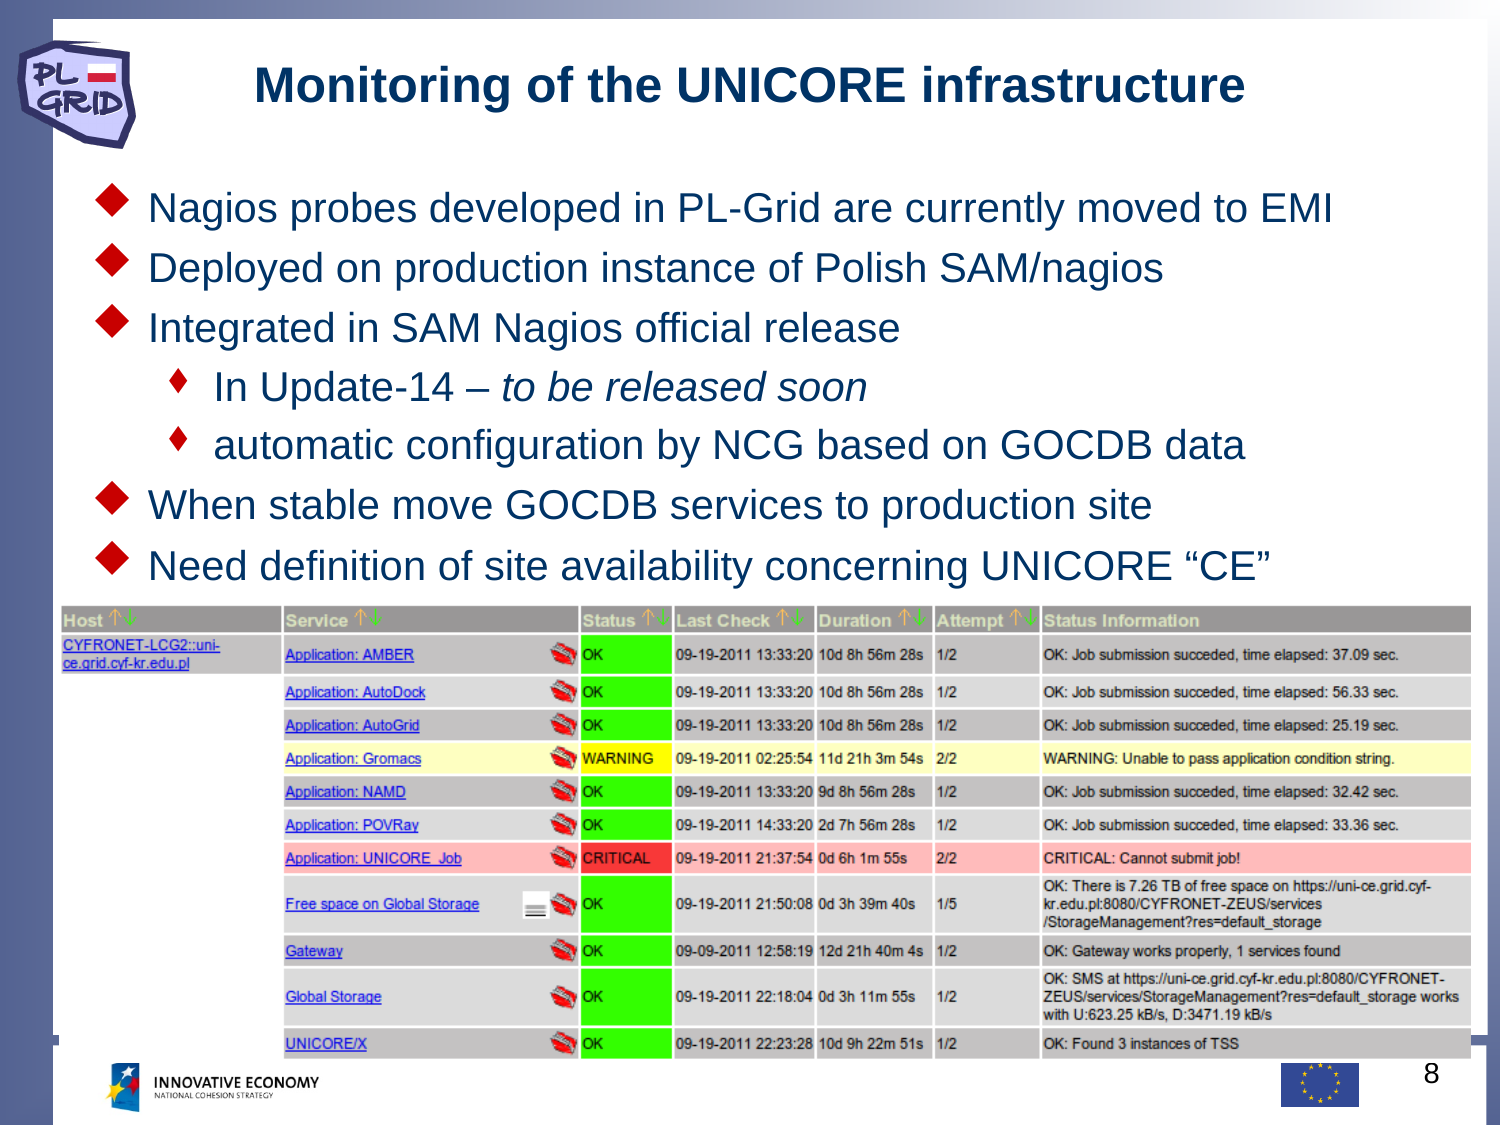

# Monitoring of the UNICORE infrastructure
Nagios probes developed in PL-Grid are currently moved to EMI
Deployed on production instance of Polish SAM/nagios
Integrated in SAM Nagios official release
In Update-14 – to be released soon
automatic configuration by NCG based on GOCDB data
When stable move GOCDB services to production site
Need definition of site availability concerning UNICORE “CE”